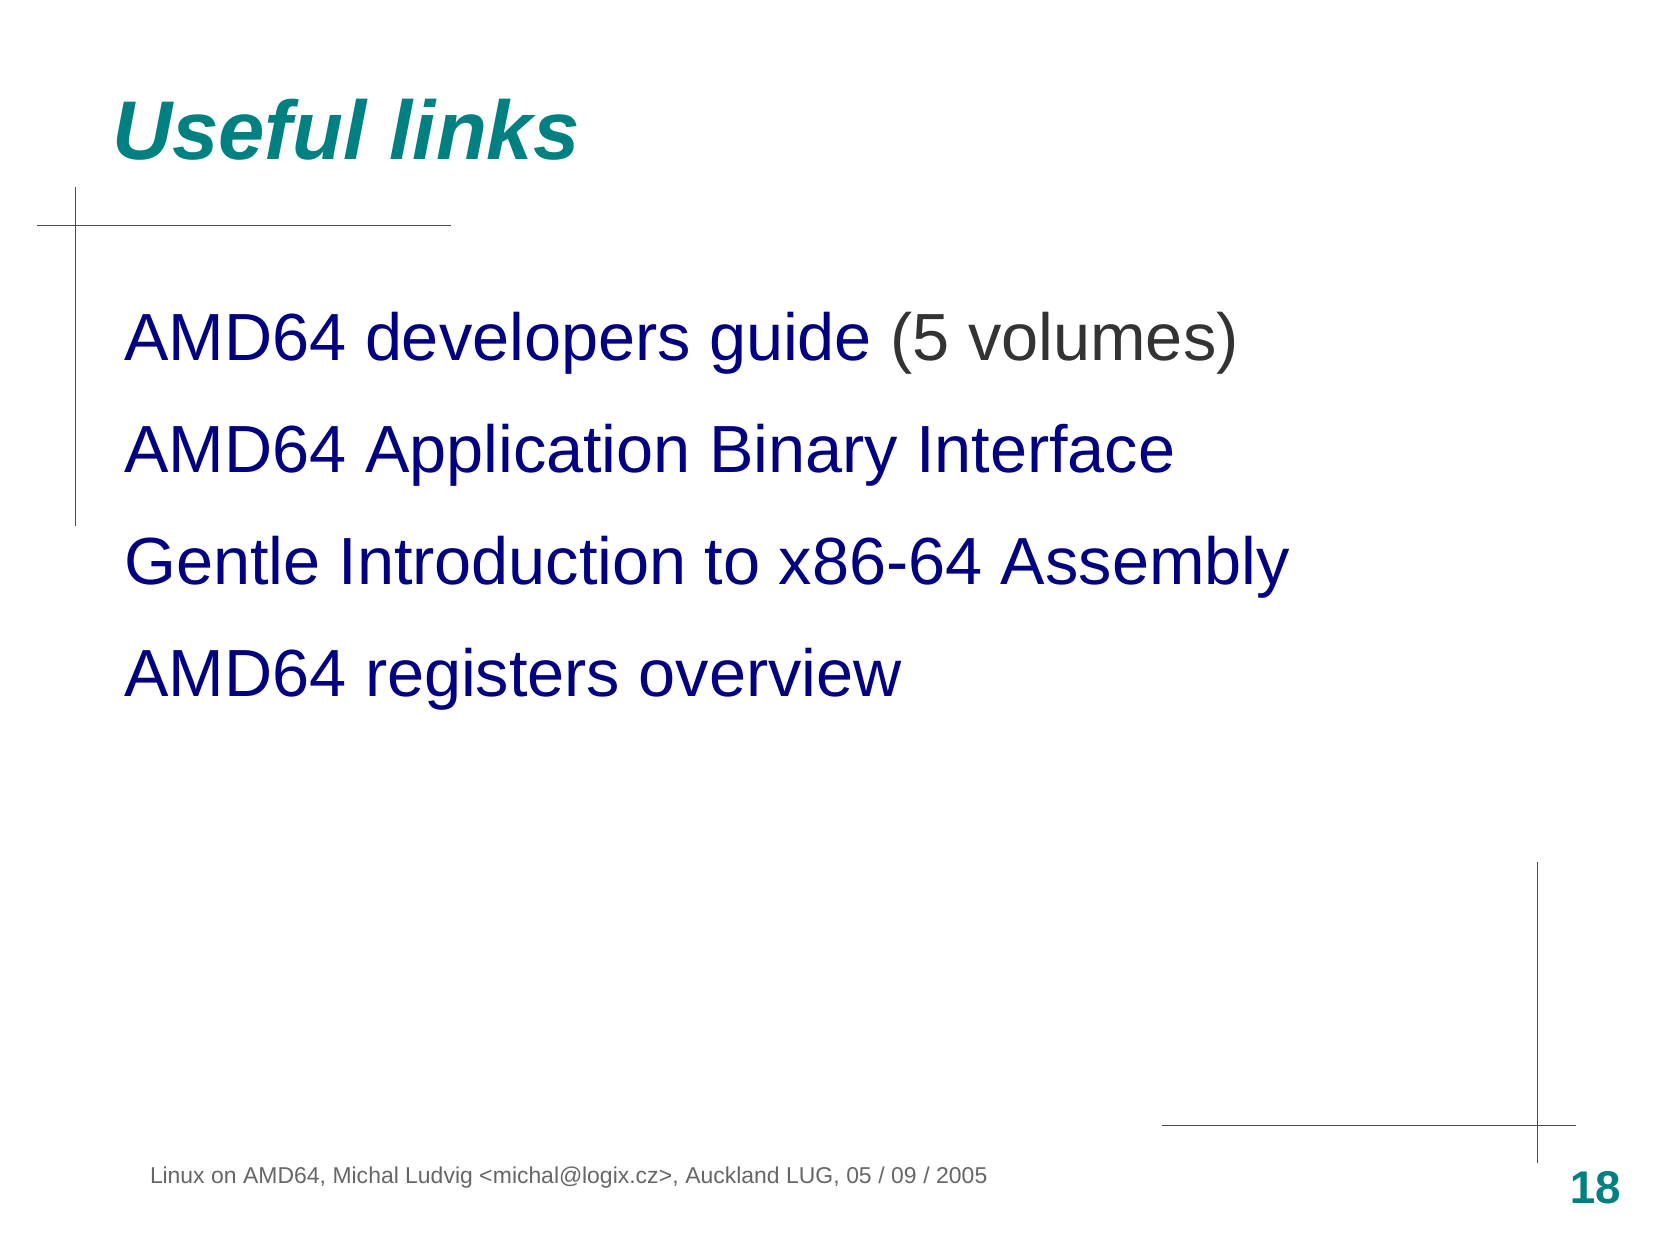

# Useful links
AMD64 developers guide (5 volumes)
AMD64 Application Binary Interface
Gentle Introduction to x86-64 Assembly
AMD64 registers overview